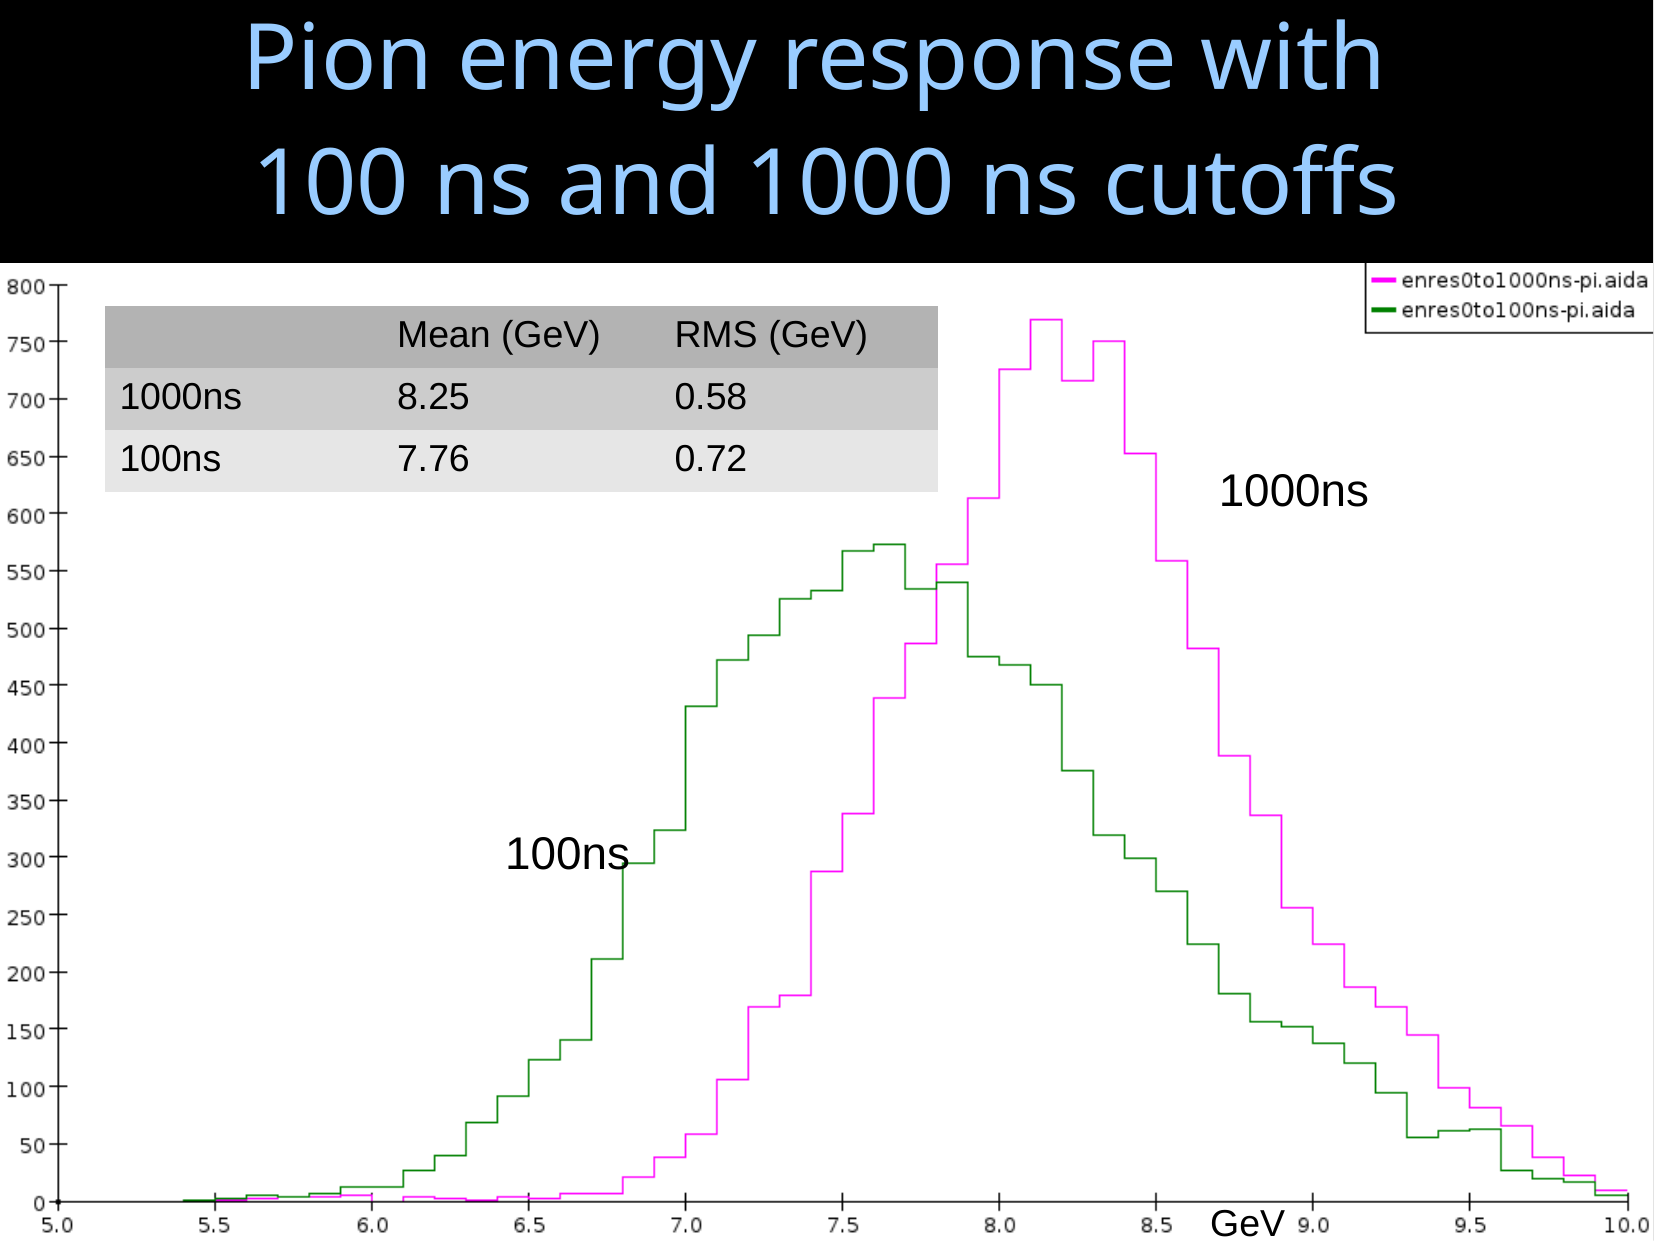

# Pion energy response with 100 ns and 1000 ns cutoffs
| | Mean (GeV) | RMS (GeV) |
| --- | --- | --- |
| 1000ns | 8.25 | 0.58 |
| 100ns | 7.76 | 0.72 |
1000ns
100ns
GeV